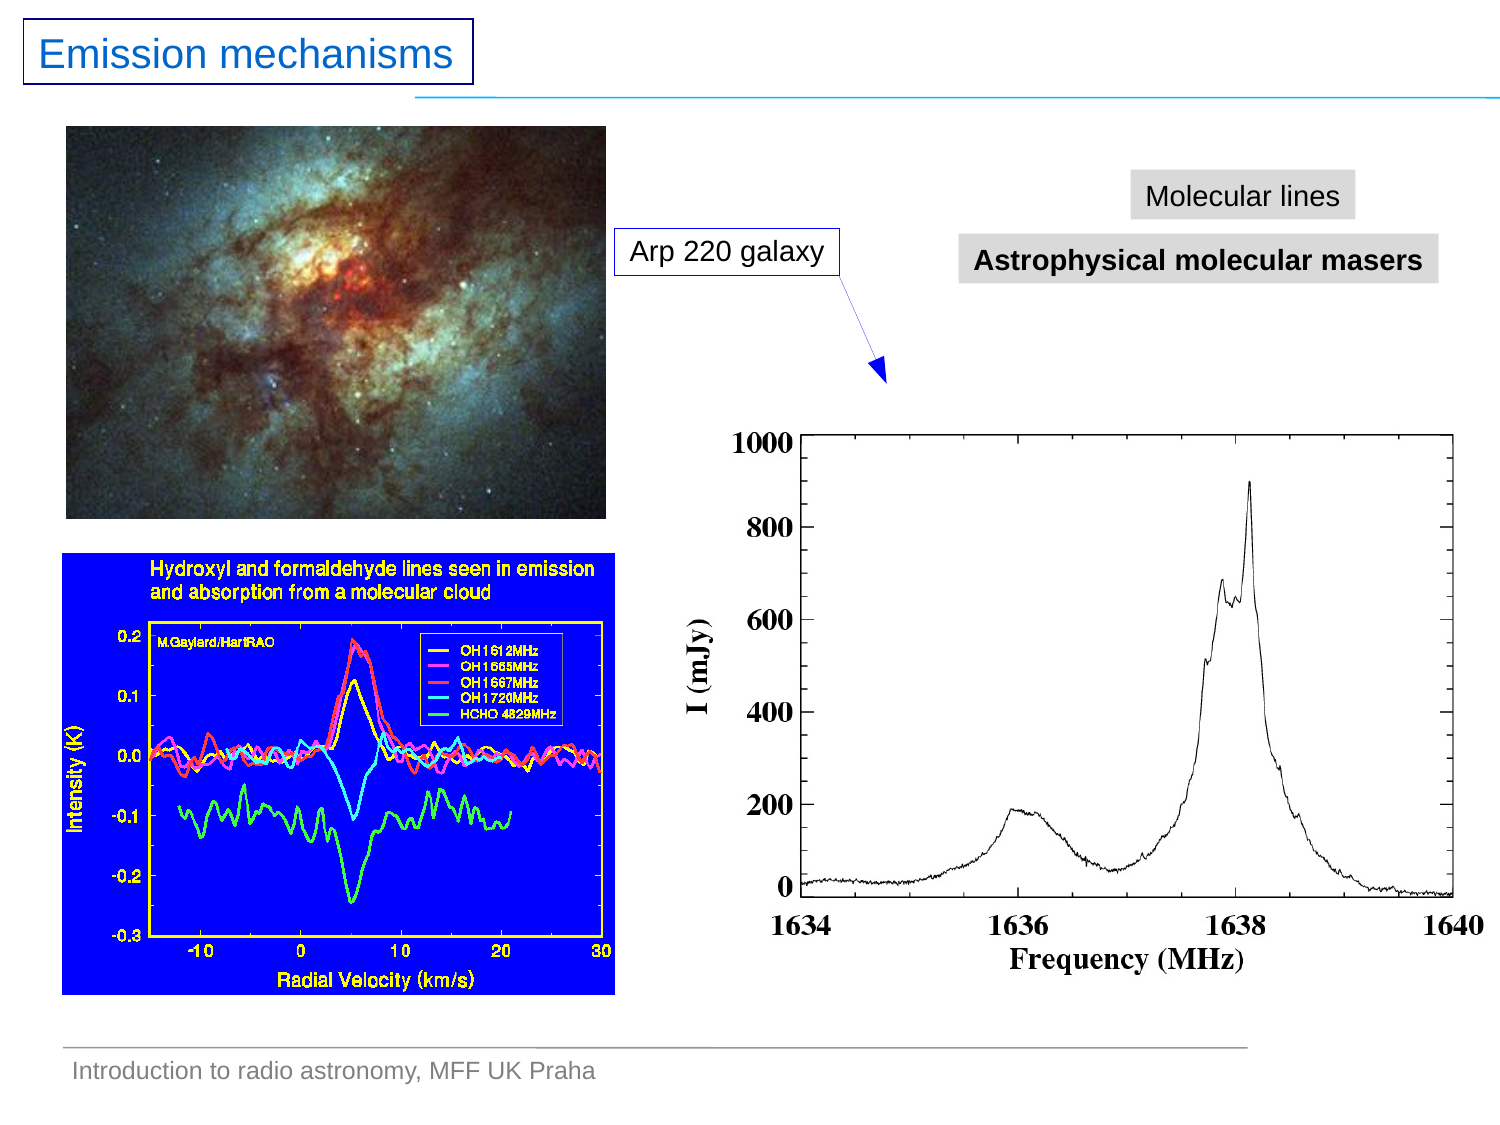

Emission mechanisms
Molecular lines
Arp 220 galaxy
Astrophysical molecular masers
Introduction to radio astronomy